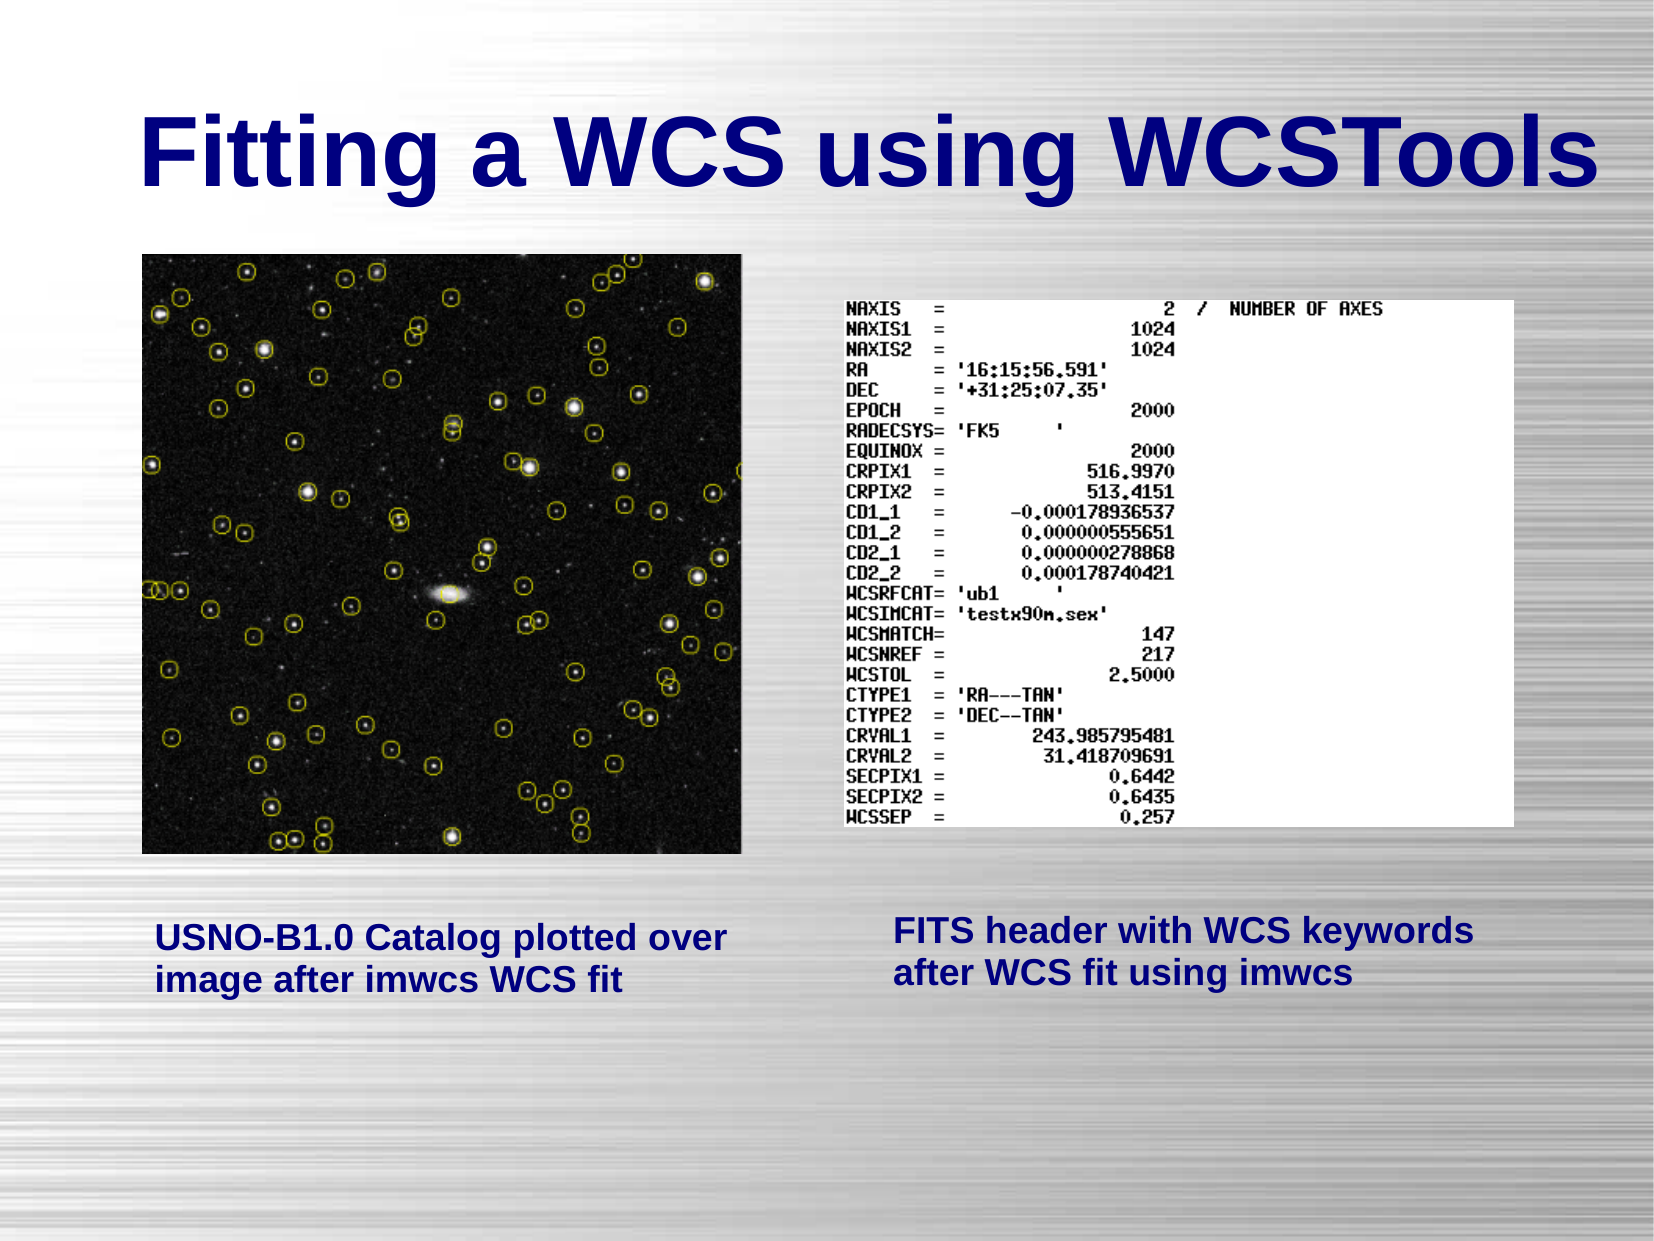

Fitting a WCS using WCSTools
FITS header with WCS keywords
after WCS fit using imwcs
USNO-B1.0 Catalog plotted over
image after imwcs WCS fit